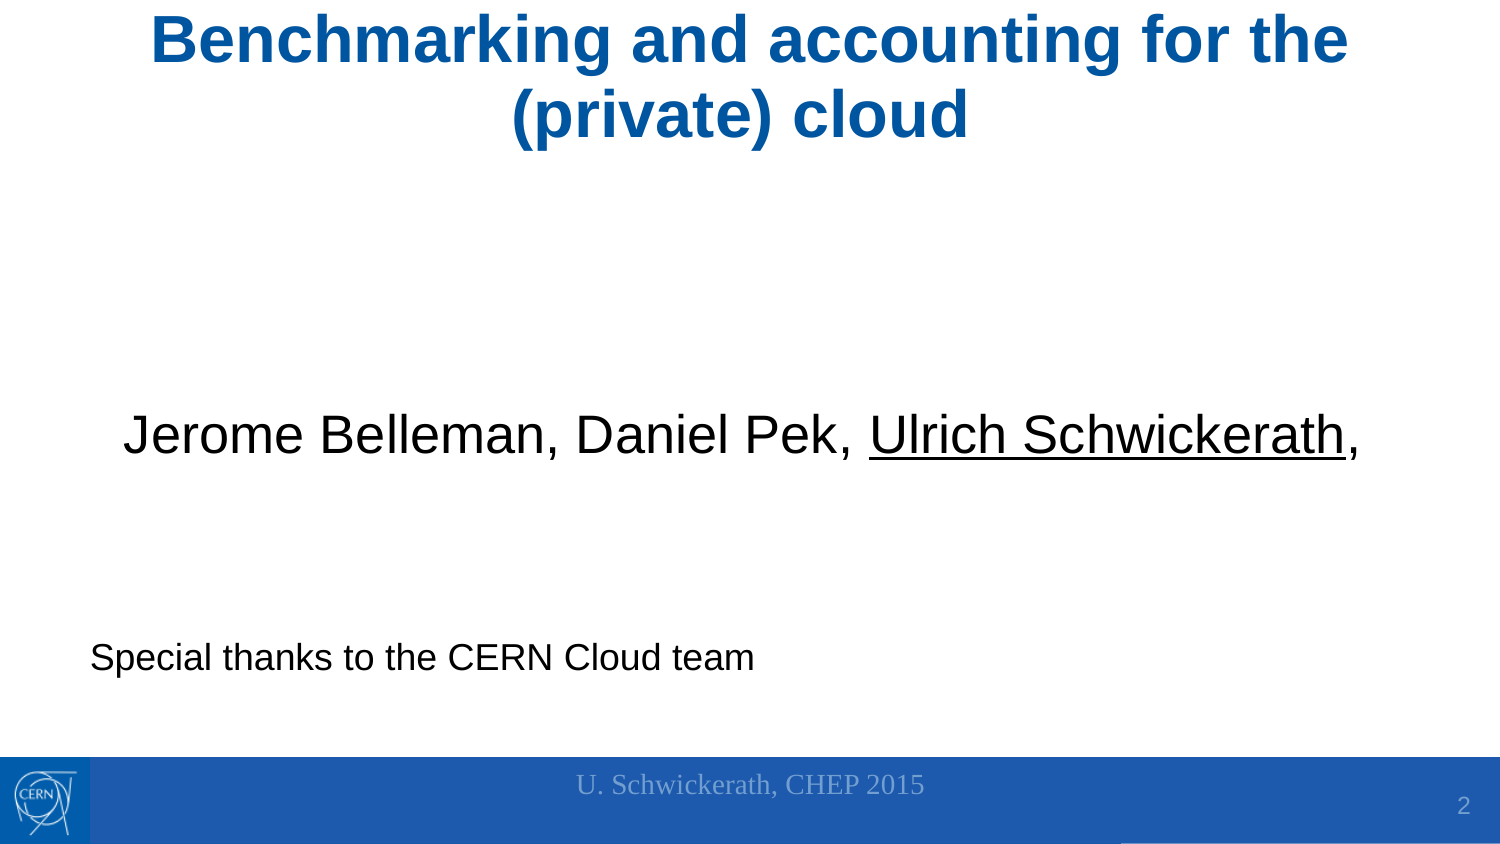

# Benchmarking and accounting for the (private) cloud
Jerome Belleman, Daniel Pek, Ulrich Schwickerath,
Special thanks to the CERN Cloud team
U. Schwickerath, CHEP 2015
2